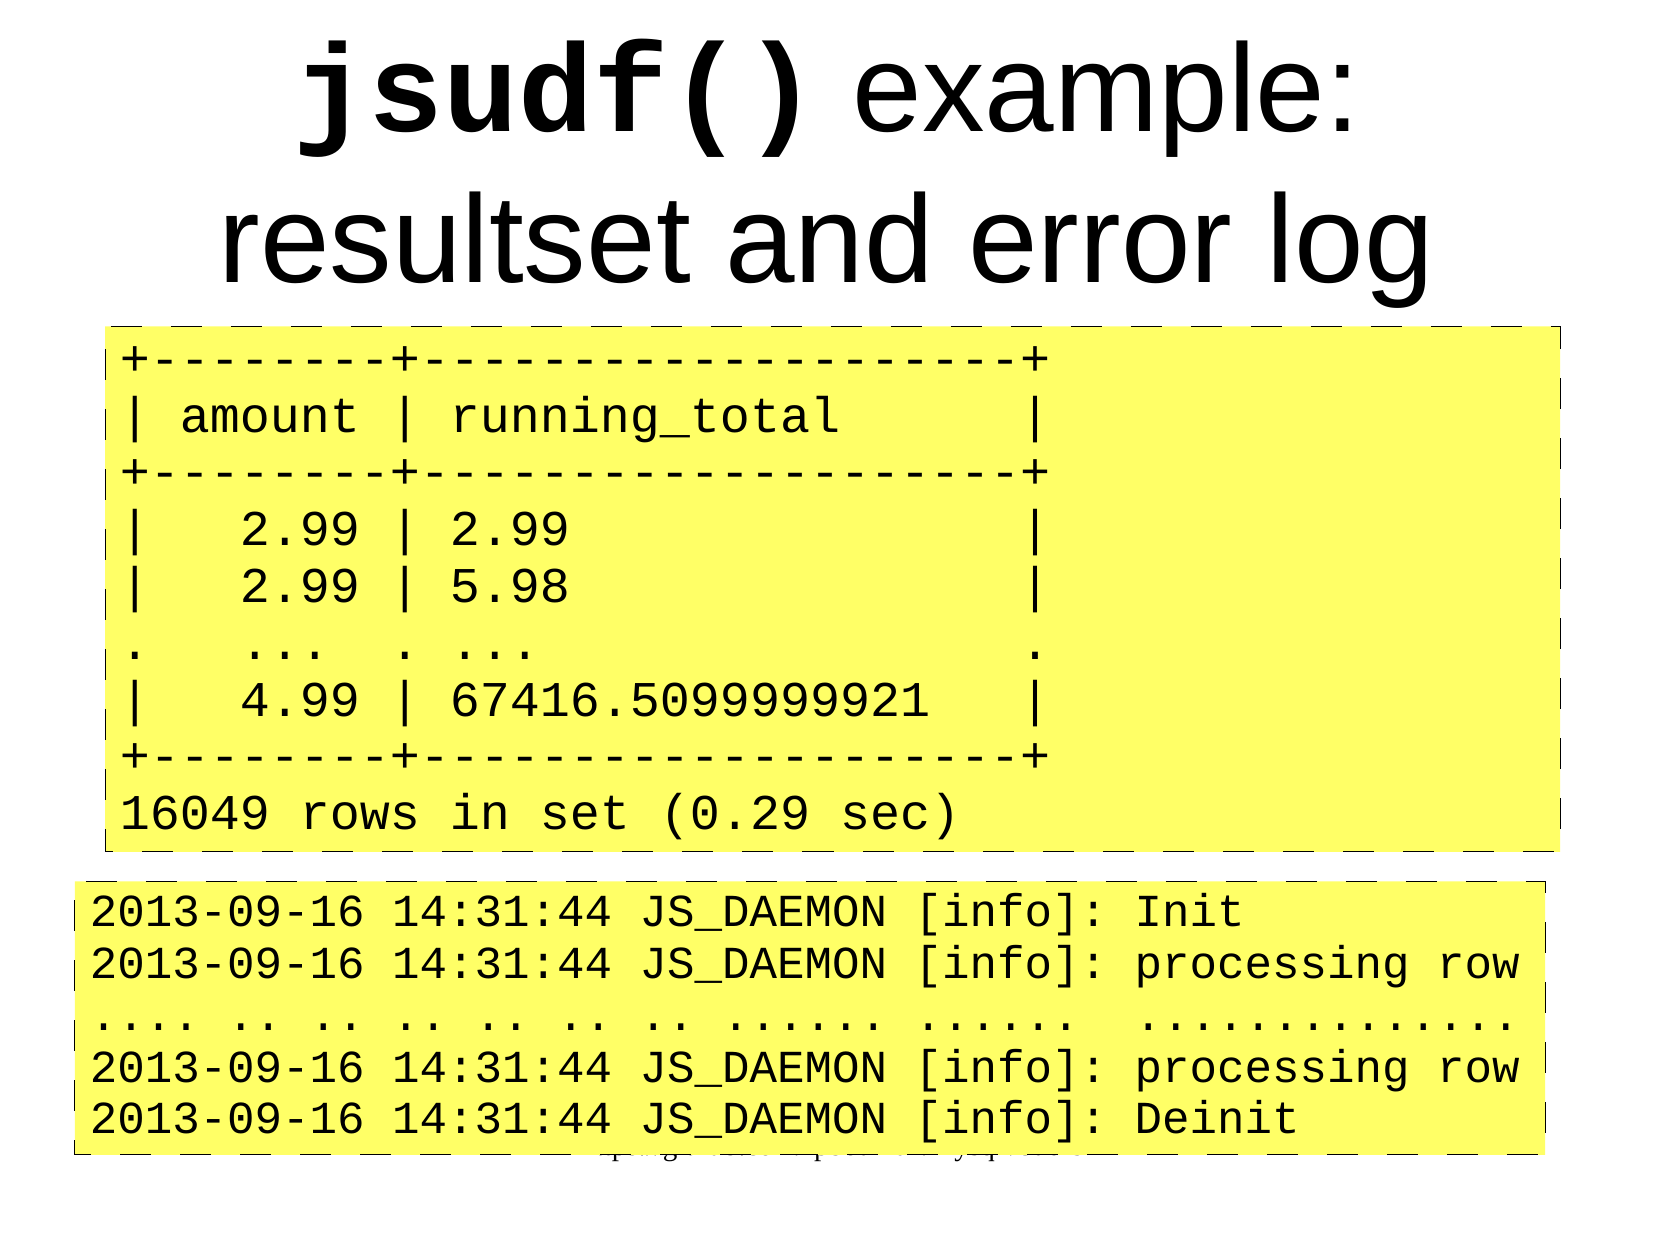

# jsudf() example: resultset and error log
+--------+--------------------+
| amount | running_total |
+--------+--------------------+
| 2.99 | 2.99 |
| 2.99 | 5.98 |
. ... . ... .
| 4.99 | 67416.5099999921 |
+--------+--------------------+
16049 rows in set (0.29 sec)
2013-09-16 14:31:44 JS_DAEMON [info]: Init
2013-09-16 14:31:44 JS_DAEMON [info]: processing row
.... .. .. .. .. .. .. ...... ...... ..............
2013-09-16 14:31:44 JS_DAEMON [info]: processing row
2013-09-16 14:31:44 JS_DAEMON [info]: Deinit